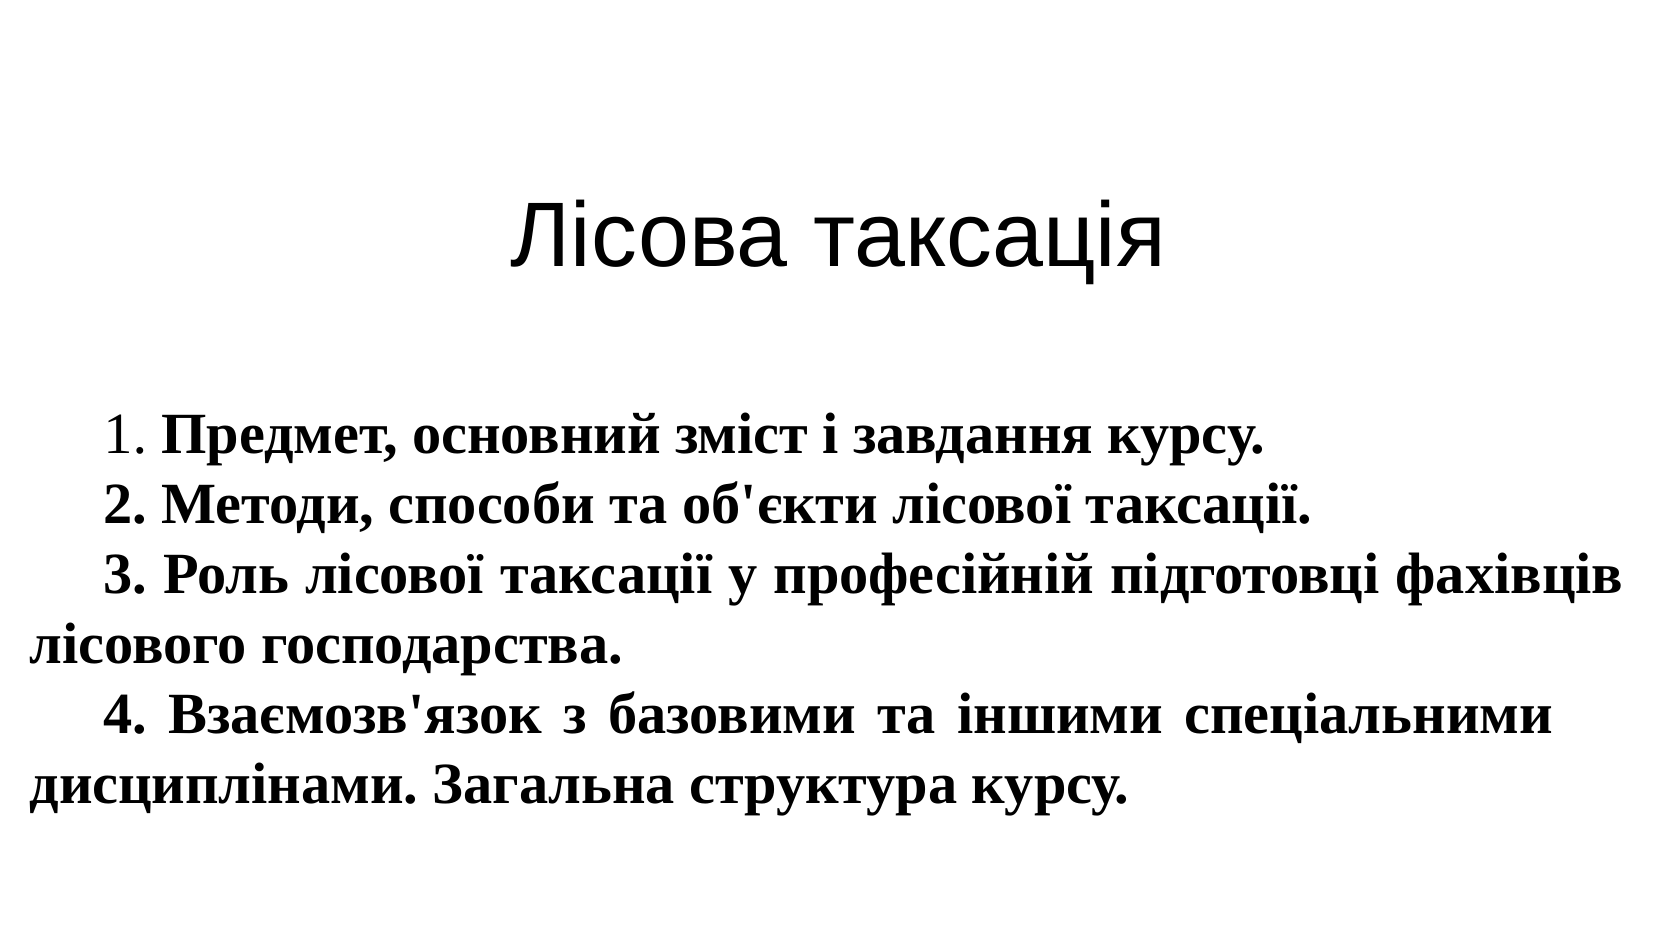

# Лісова таксація
1. Предмет, основний зміст і завдання курсу.
2. Методи, способи та об'єкти лісової таксації.
3. Роль лісової таксації у професійній підготовці фахівців лісового господарства.
4. Взаємозв'язок з базовими та іншими спеціальними дисциплінами. Загальна структура курсу.